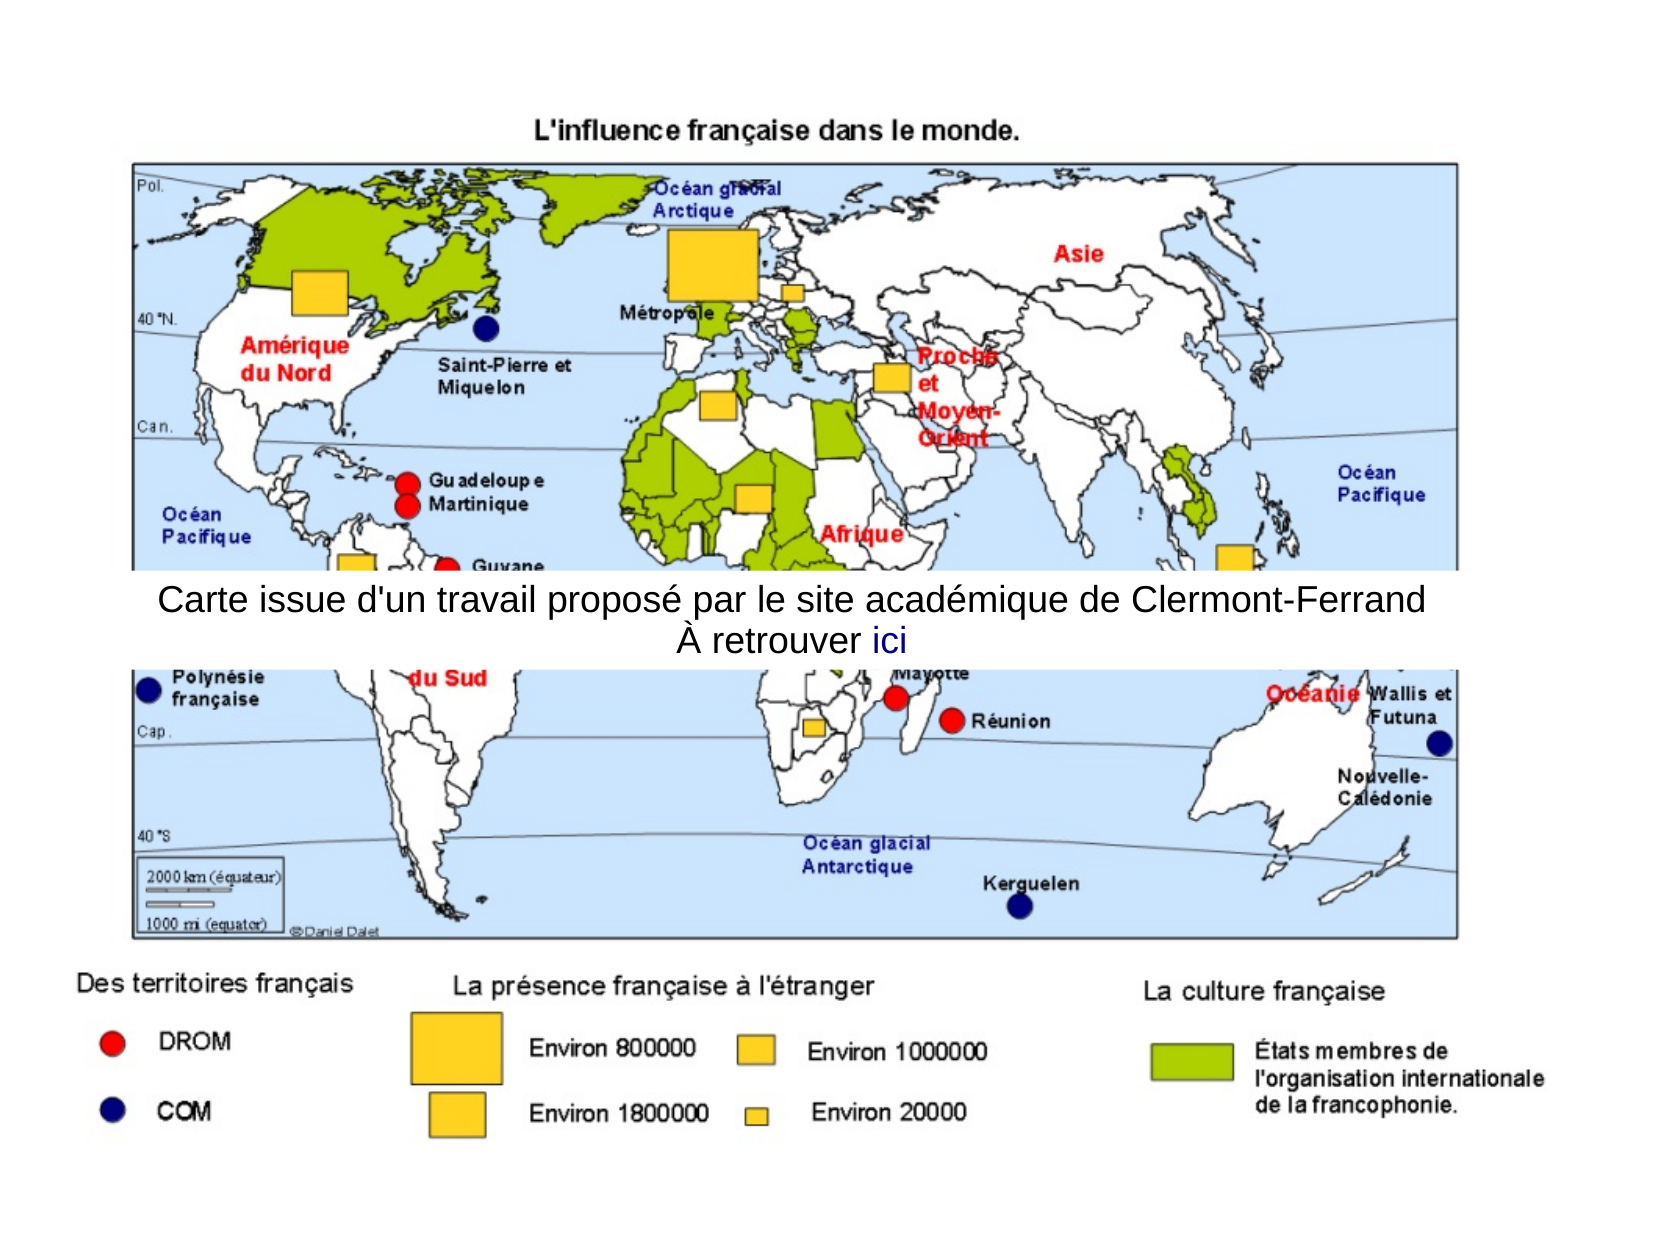

#
Carte issue d'un travail proposé par le site académique de Clermont-Ferrand
À retrouver ici